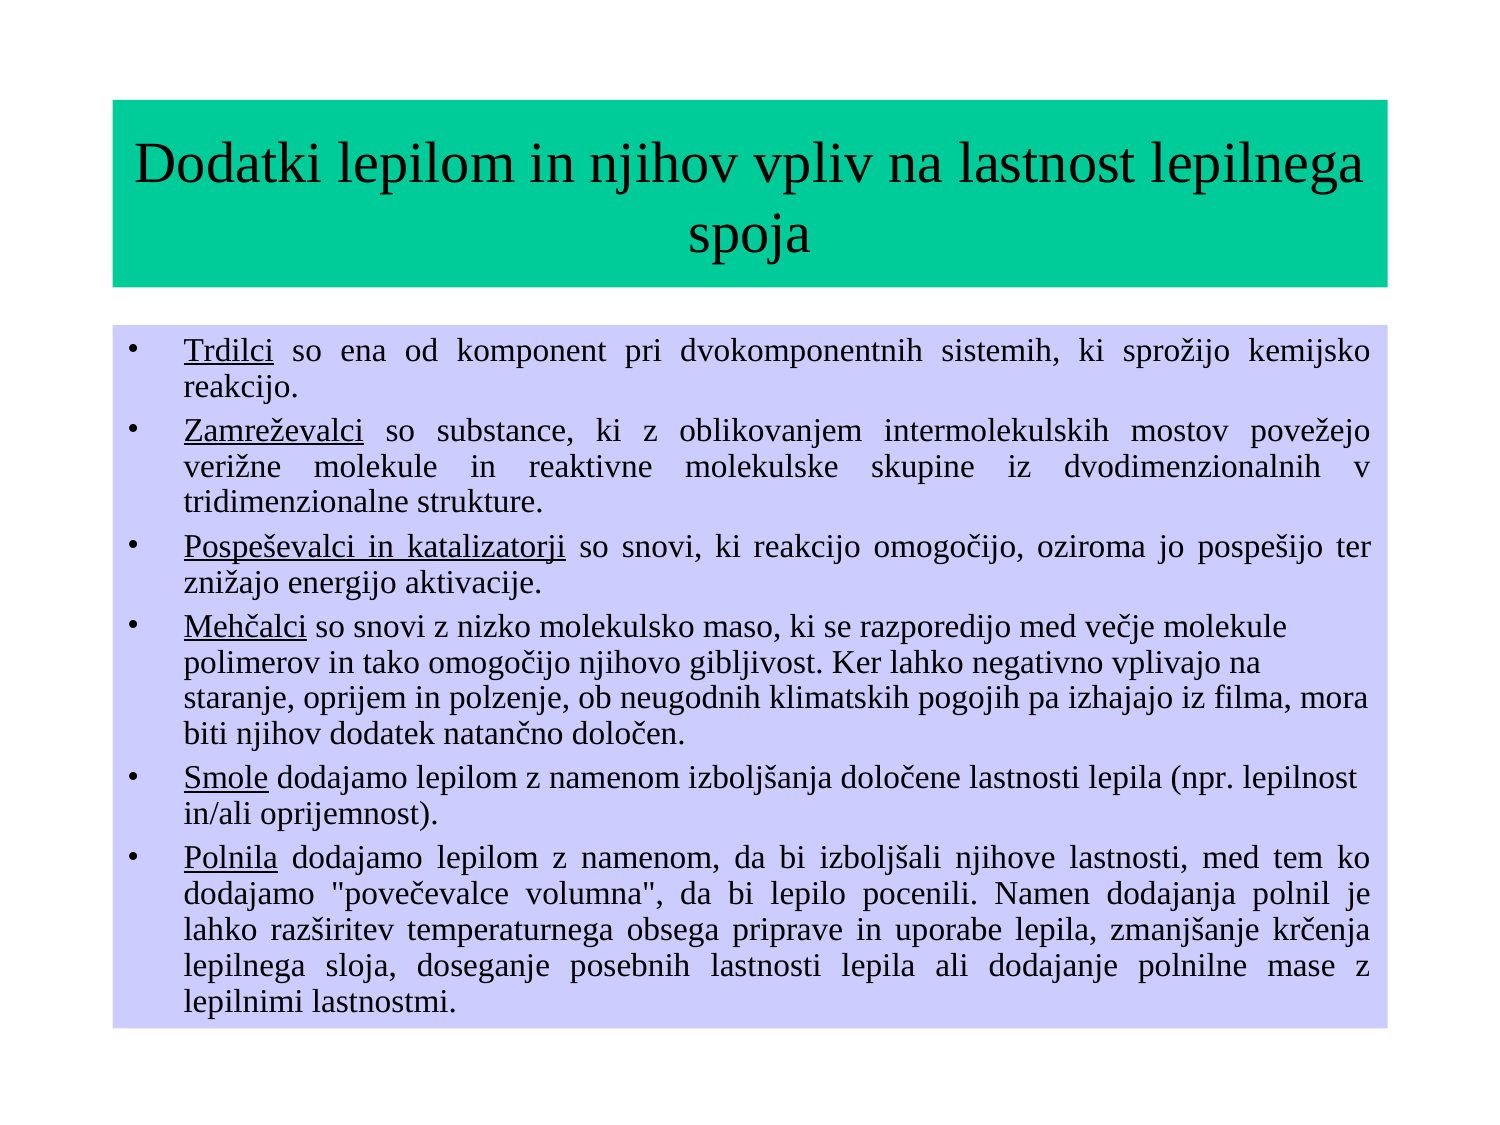

# Dodatki lepilom in njihov vpliv na lastnost lepilnega spoja
Trdilci so ena od komponent pri dvokomponentnih sistemih, ki sprožijo kemijsko reakcijo.
Zamreževalci so substance, ki z oblikovanjem intermolekulskih mostov povežejo verižne molekule in reaktivne molekulske skupine iz dvodimenzionalnih v tridimenzionalne strukture.
Pospeševalci in katalizatorji so snovi, ki reakcijo omogočijo, oziroma jo pospešijo ter znižajo energijo aktivacije.
Mehčalci so snovi z nizko molekulsko maso, ki se razporedijo med večje molekule polimerov in tako omogočijo njihovo gibljivost. Ker lahko negativno vplivajo na staranje, oprijem in polzenje, ob neugodnih klimatskih pogojih pa izhajajo iz filma, mora biti njihov dodatek natančno določen.
Smole dodajamo lepilom z namenom izboljšanja določene lastnosti lepila (npr. lepilnost in/ali oprijemnost).
Polnila dodajamo lepilom z namenom, da bi izboljšali njihove lastnosti, med tem ko dodajamo "povečevalce volumna", da bi lepilo pocenili. Namen dodajanja polnil je lahko razširitev temperaturnega obsega priprave in uporabe lepila, zmanjšanje krčenja lepilnega sloja, doseganje posebnih lastnosti lepila ali dodajanje polnilne mase z lepilnimi lastnostmi.